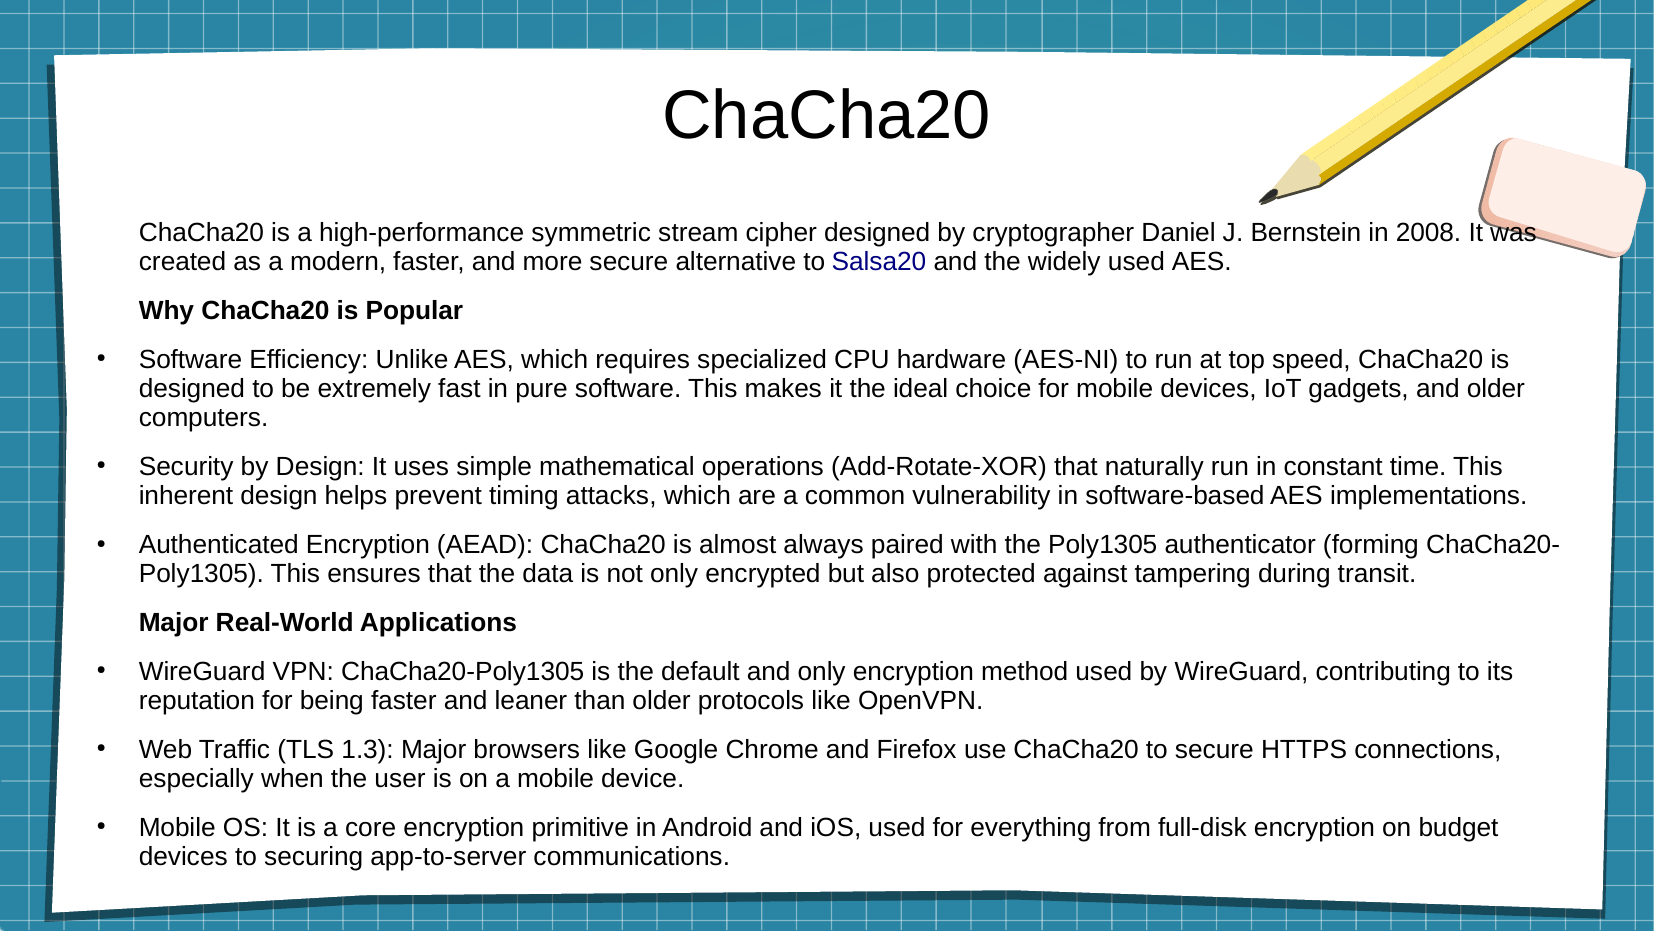

# ChaCha20
ChaCha20 is a high-performance symmetric stream cipher designed by cryptographer Daniel J. Bernstein in 2008. It was created as a modern, faster, and more secure alternative to Salsa20 and the widely used AES.
Why ChaCha20 is Popular
Software Efficiency: Unlike AES, which requires specialized CPU hardware (AES-NI) to run at top speed, ChaCha20 is designed to be extremely fast in pure software. This makes it the ideal choice for mobile devices, IoT gadgets, and older computers.
Security by Design: It uses simple mathematical operations (Add-Rotate-XOR) that naturally run in constant time. This inherent design helps prevent timing attacks, which are a common vulnerability in software-based AES implementations.
Authenticated Encryption (AEAD): ChaCha20 is almost always paired with the Poly1305 authenticator (forming ChaCha20-Poly1305). This ensures that the data is not only encrypted but also protected against tampering during transit.
Major Real-World Applications
WireGuard VPN: ChaCha20-Poly1305 is the default and only encryption method used by WireGuard, contributing to its reputation for being faster and leaner than older protocols like OpenVPN.
Web Traffic (TLS 1.3): Major browsers like Google Chrome and Firefox use ChaCha20 to secure HTTPS connections, especially when the user is on a mobile device.
Mobile OS: It is a core encryption primitive in Android and iOS, used for everything from full-disk encryption on budget devices to securing app-to-server communications.